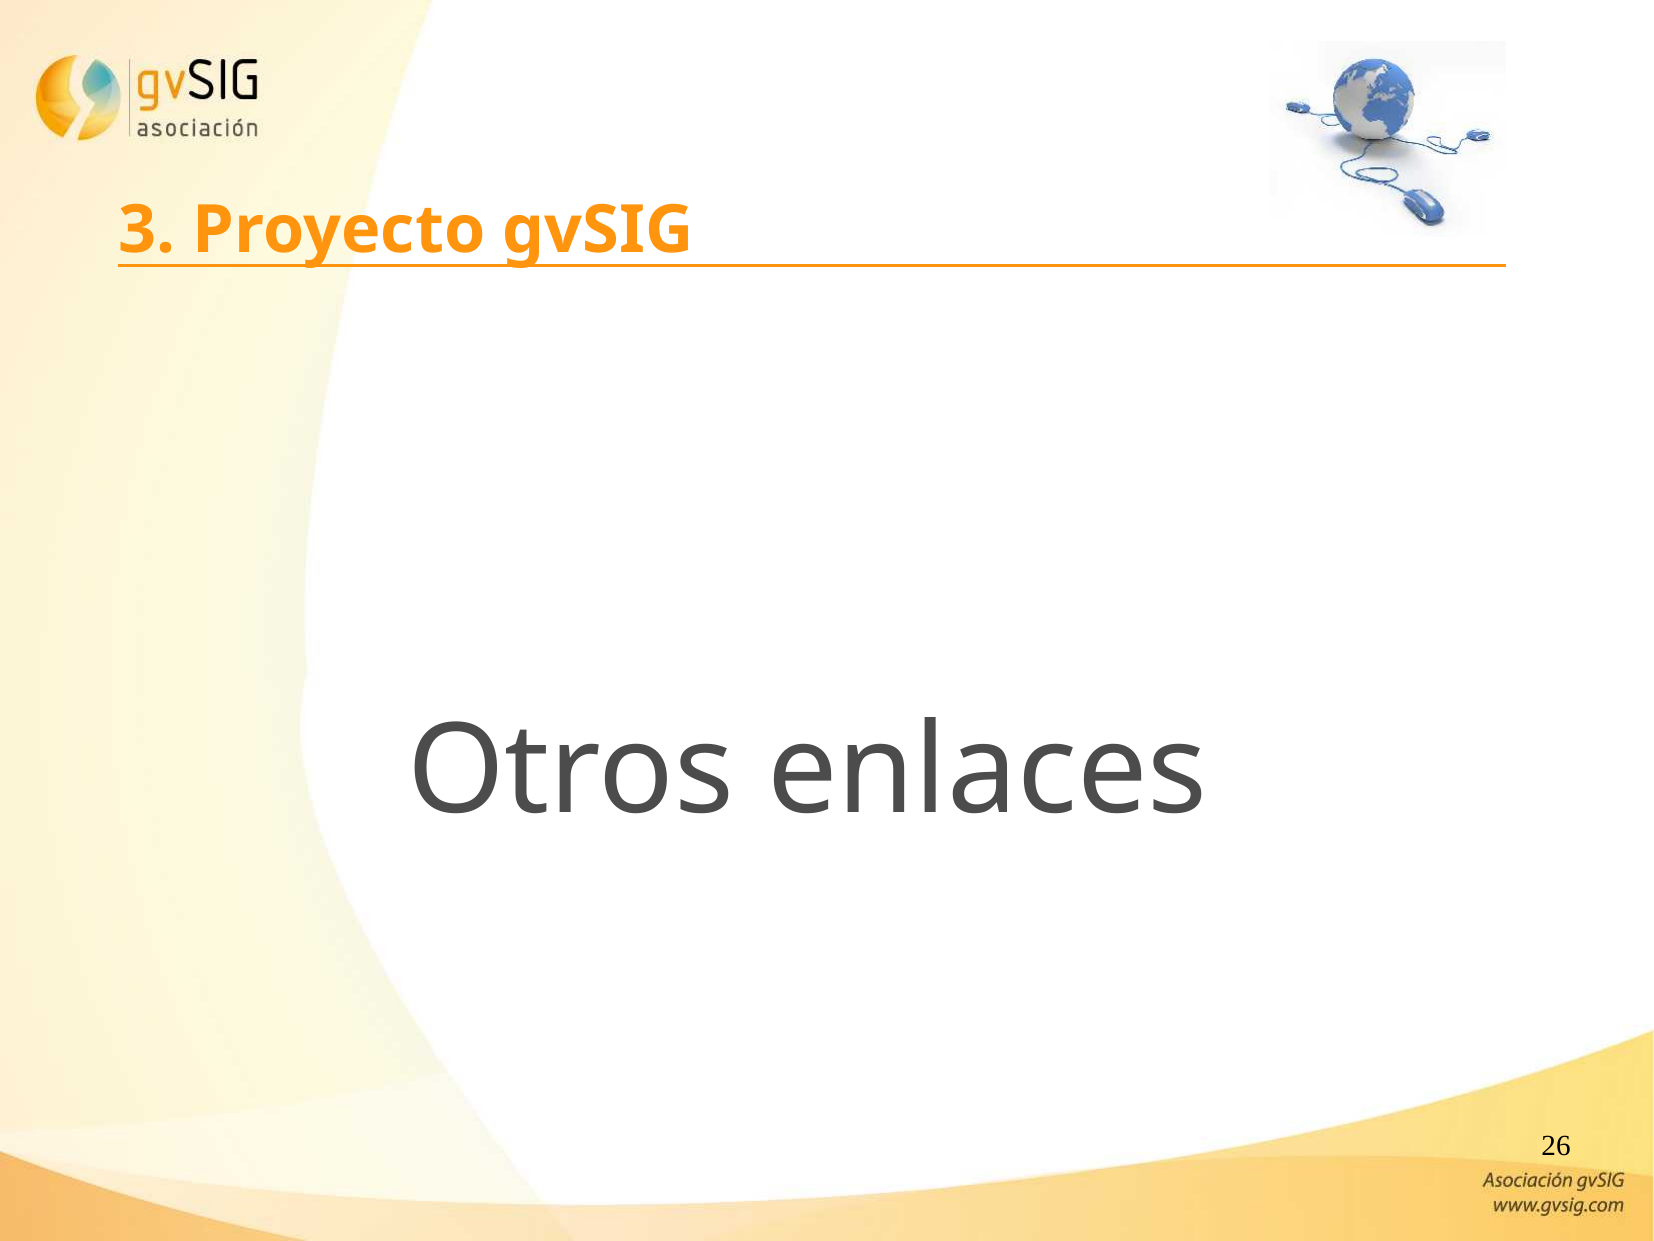

# 3. Proyecto gvSIG
Otros enlaces
26